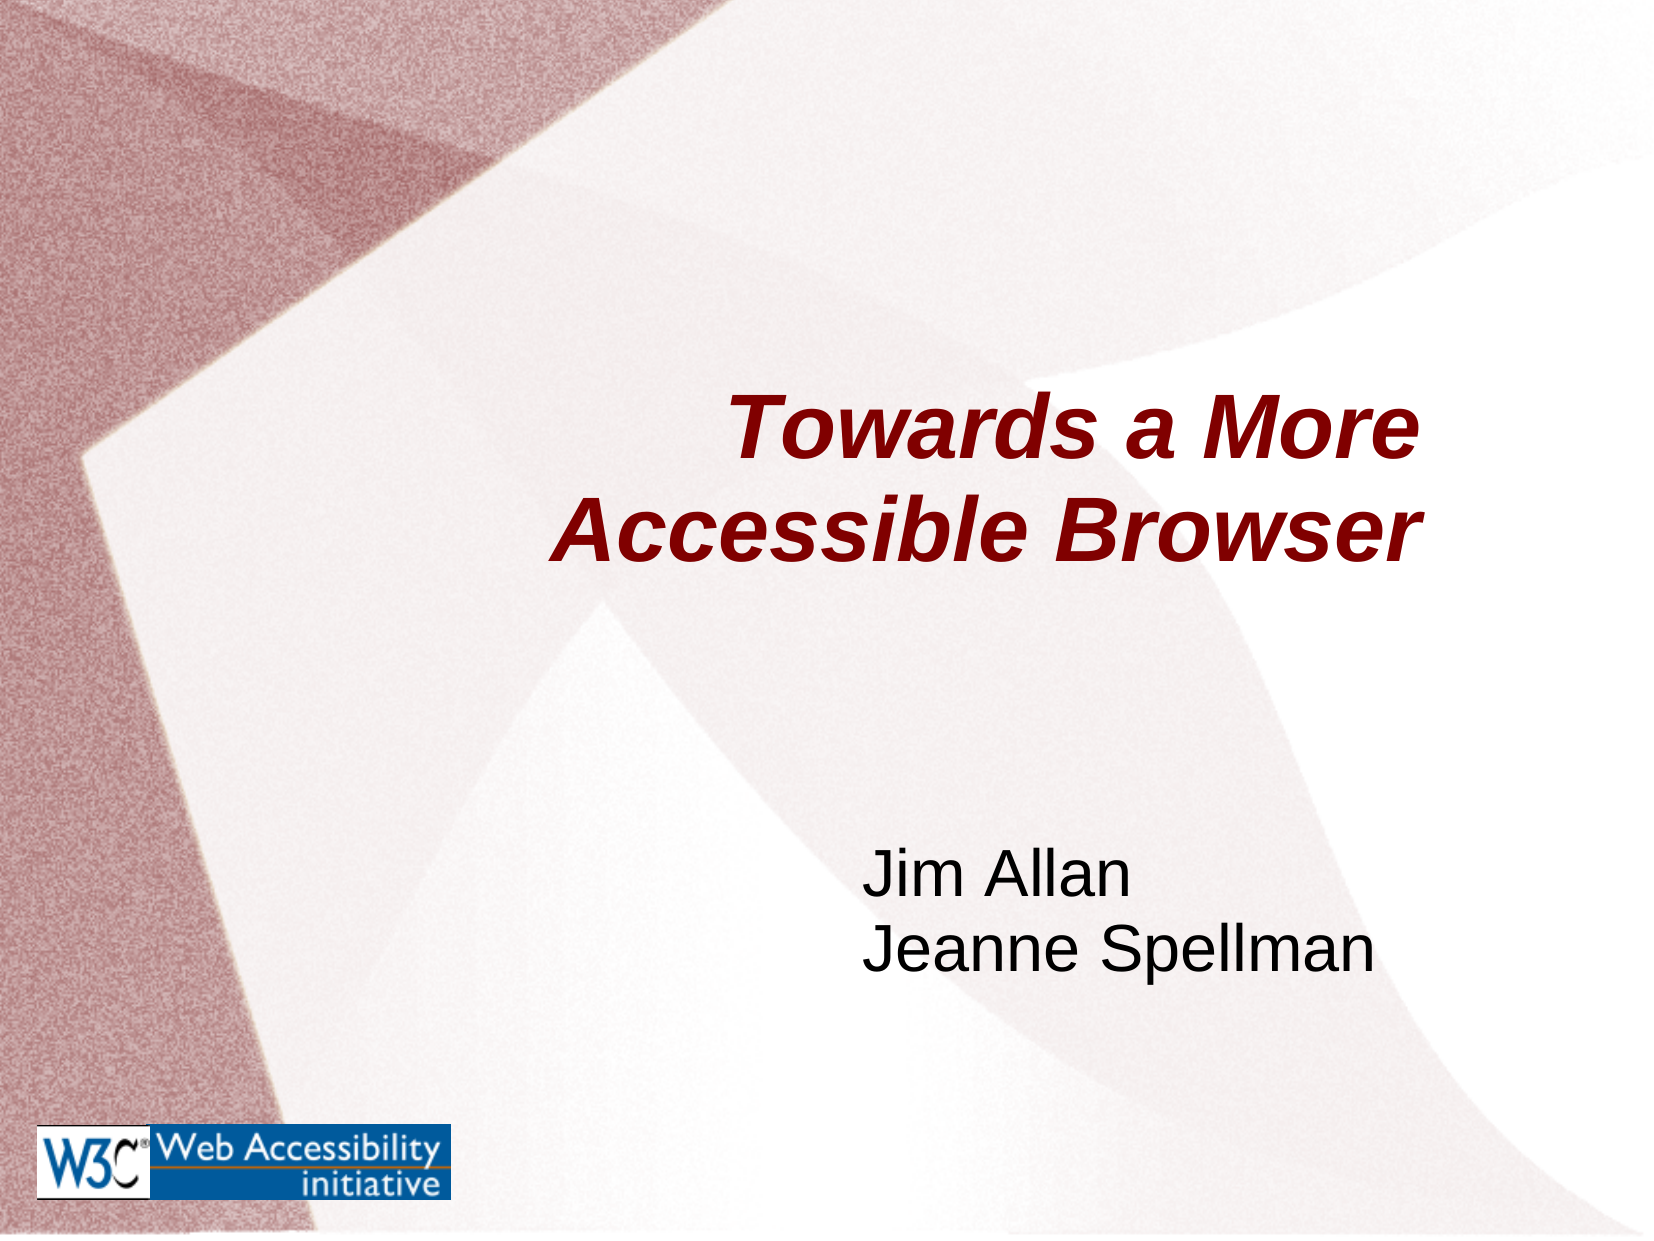

# Towards a More Accessible Browser
Jim Allan
Jeanne Spellman